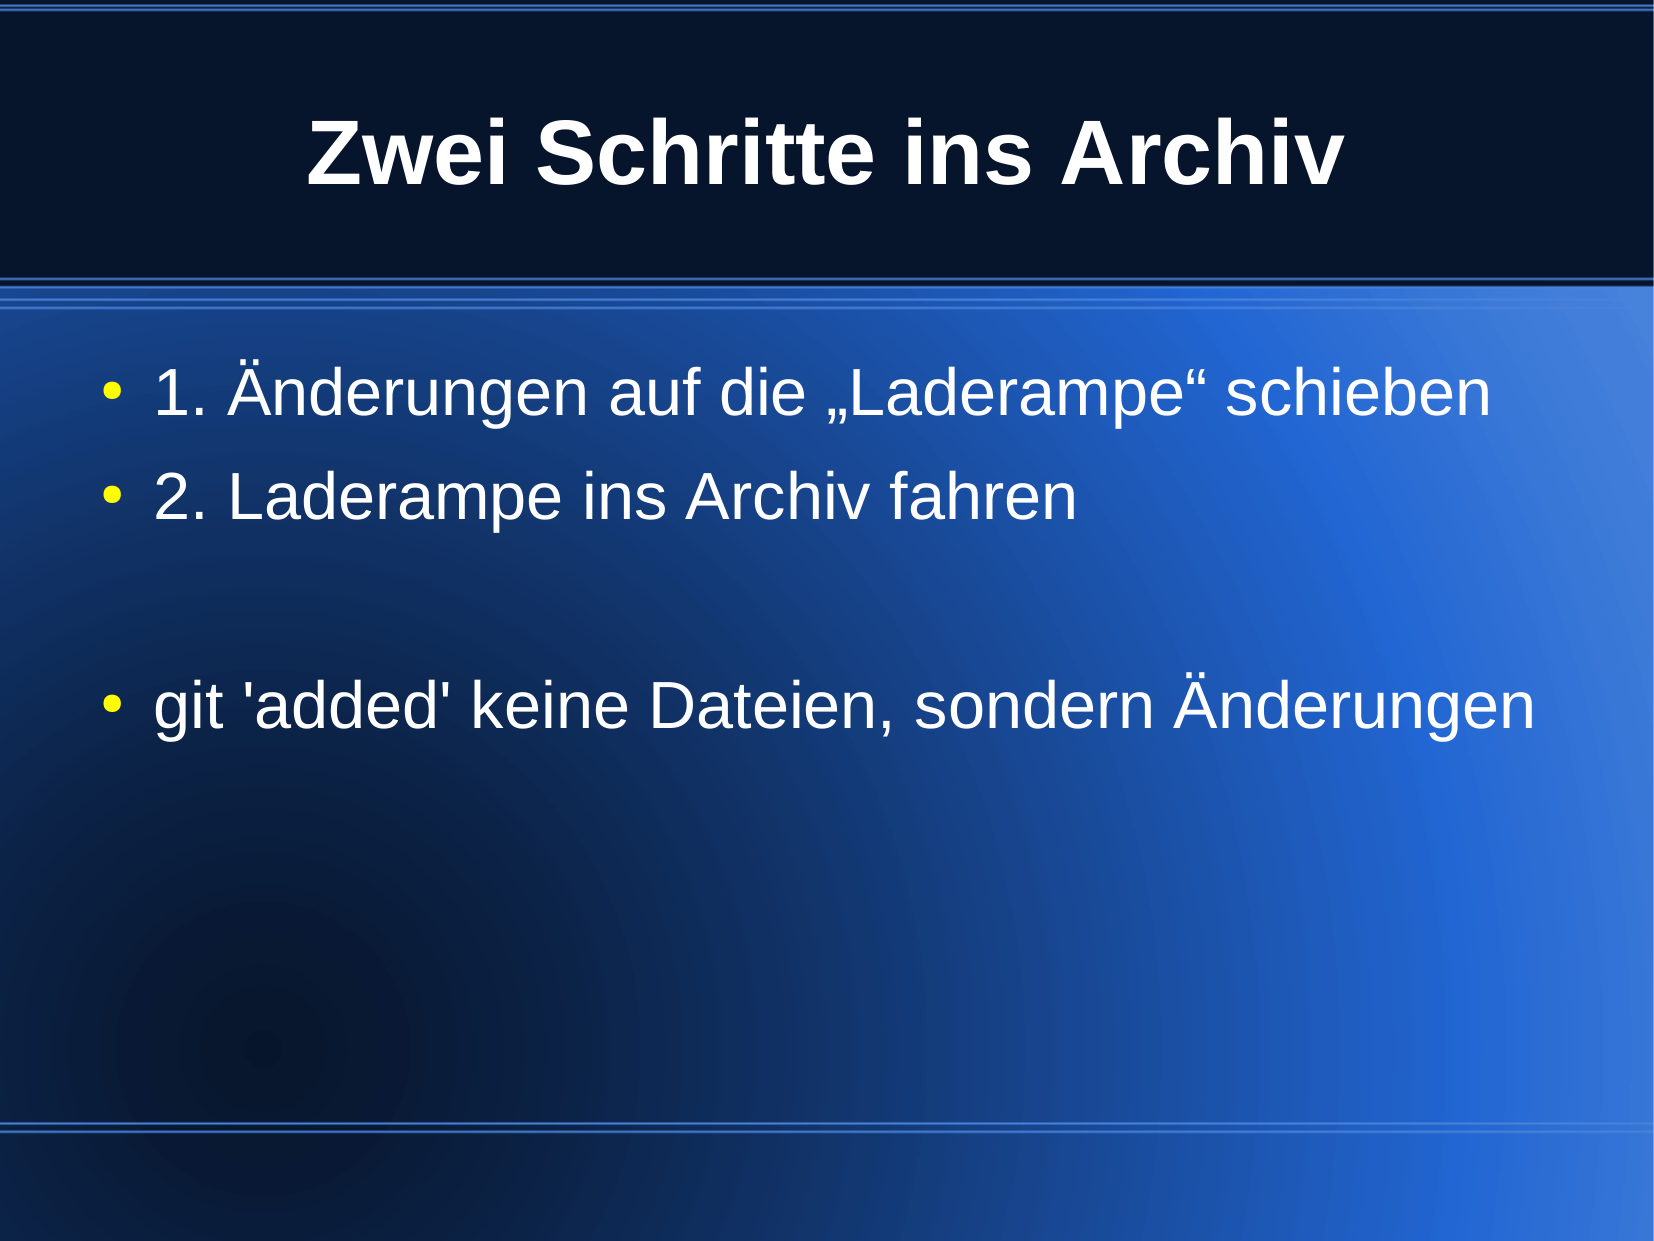

# Zwei Schritte ins Archiv
1. Änderungen auf die „Laderampe“ schieben
2. Laderampe ins Archiv fahren
git 'added' keine Dateien, sondern Änderungen